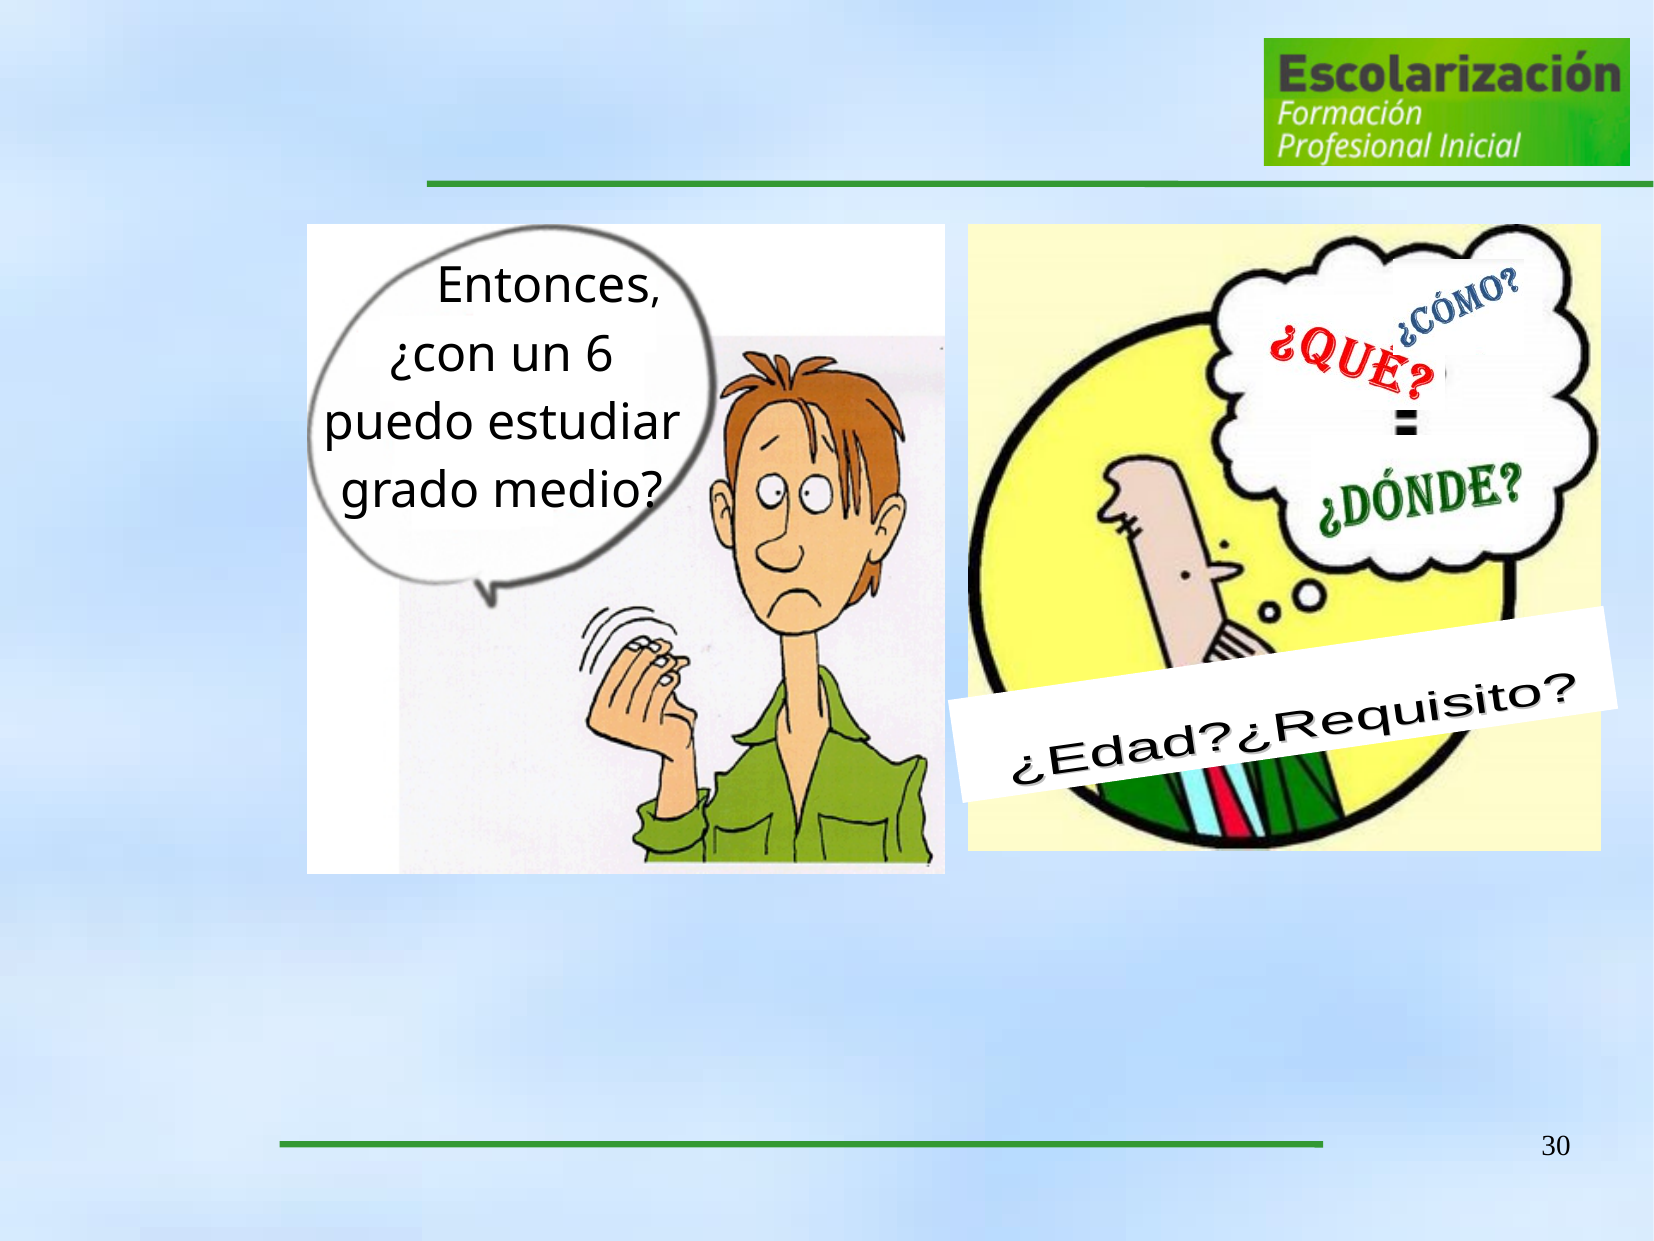

Entonces,
¿con un 6
puedo estudiar
grado medio?
¿Edad?¿Requisito?
30